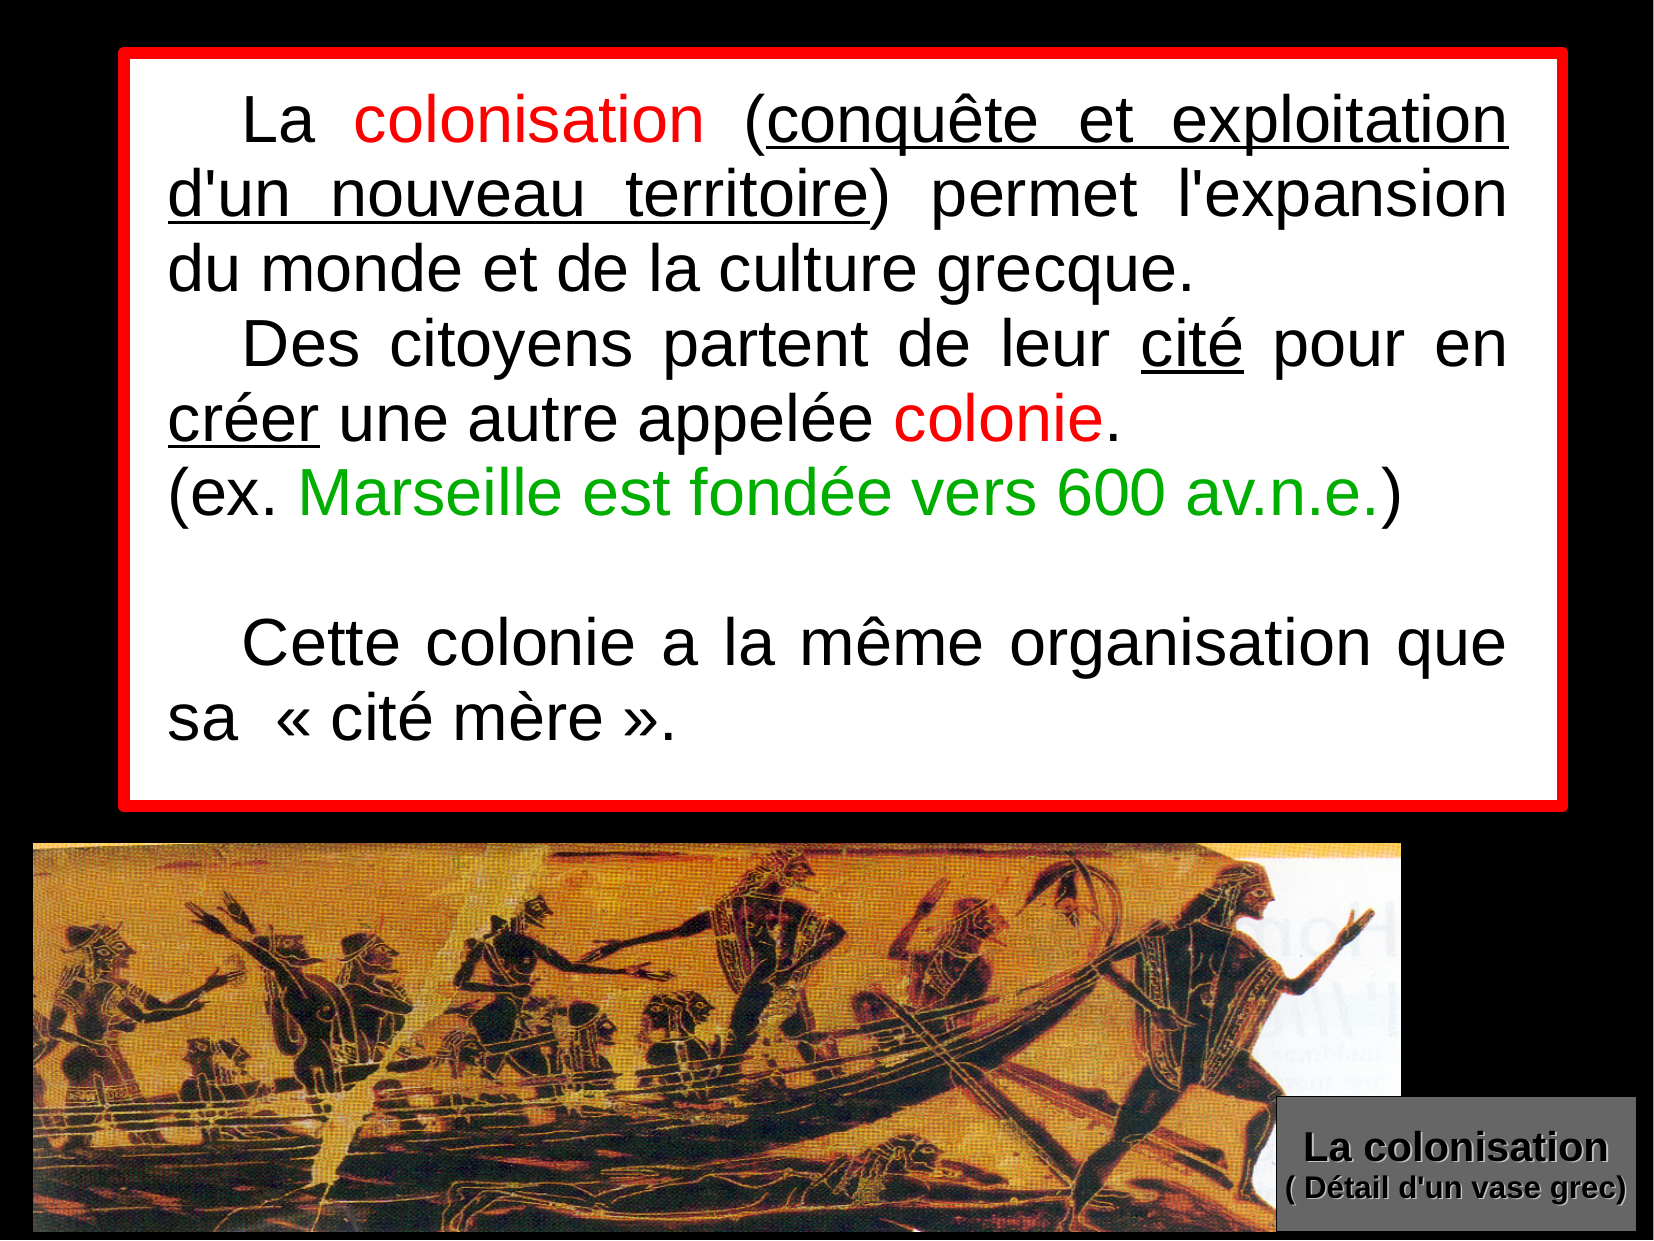

La colonisation (conquête et exploitation d'un nouveau territoire) permet l'expansion du monde et de la culture grecque.
	Des citoyens partent de leur cité pour en créer une autre appelée colonie.
(ex. Marseille est fondée vers 600 av.n.e.)
	Cette colonie a la même organisation que sa « cité mère ».
La colonisation
( Détail d'un vase grec)